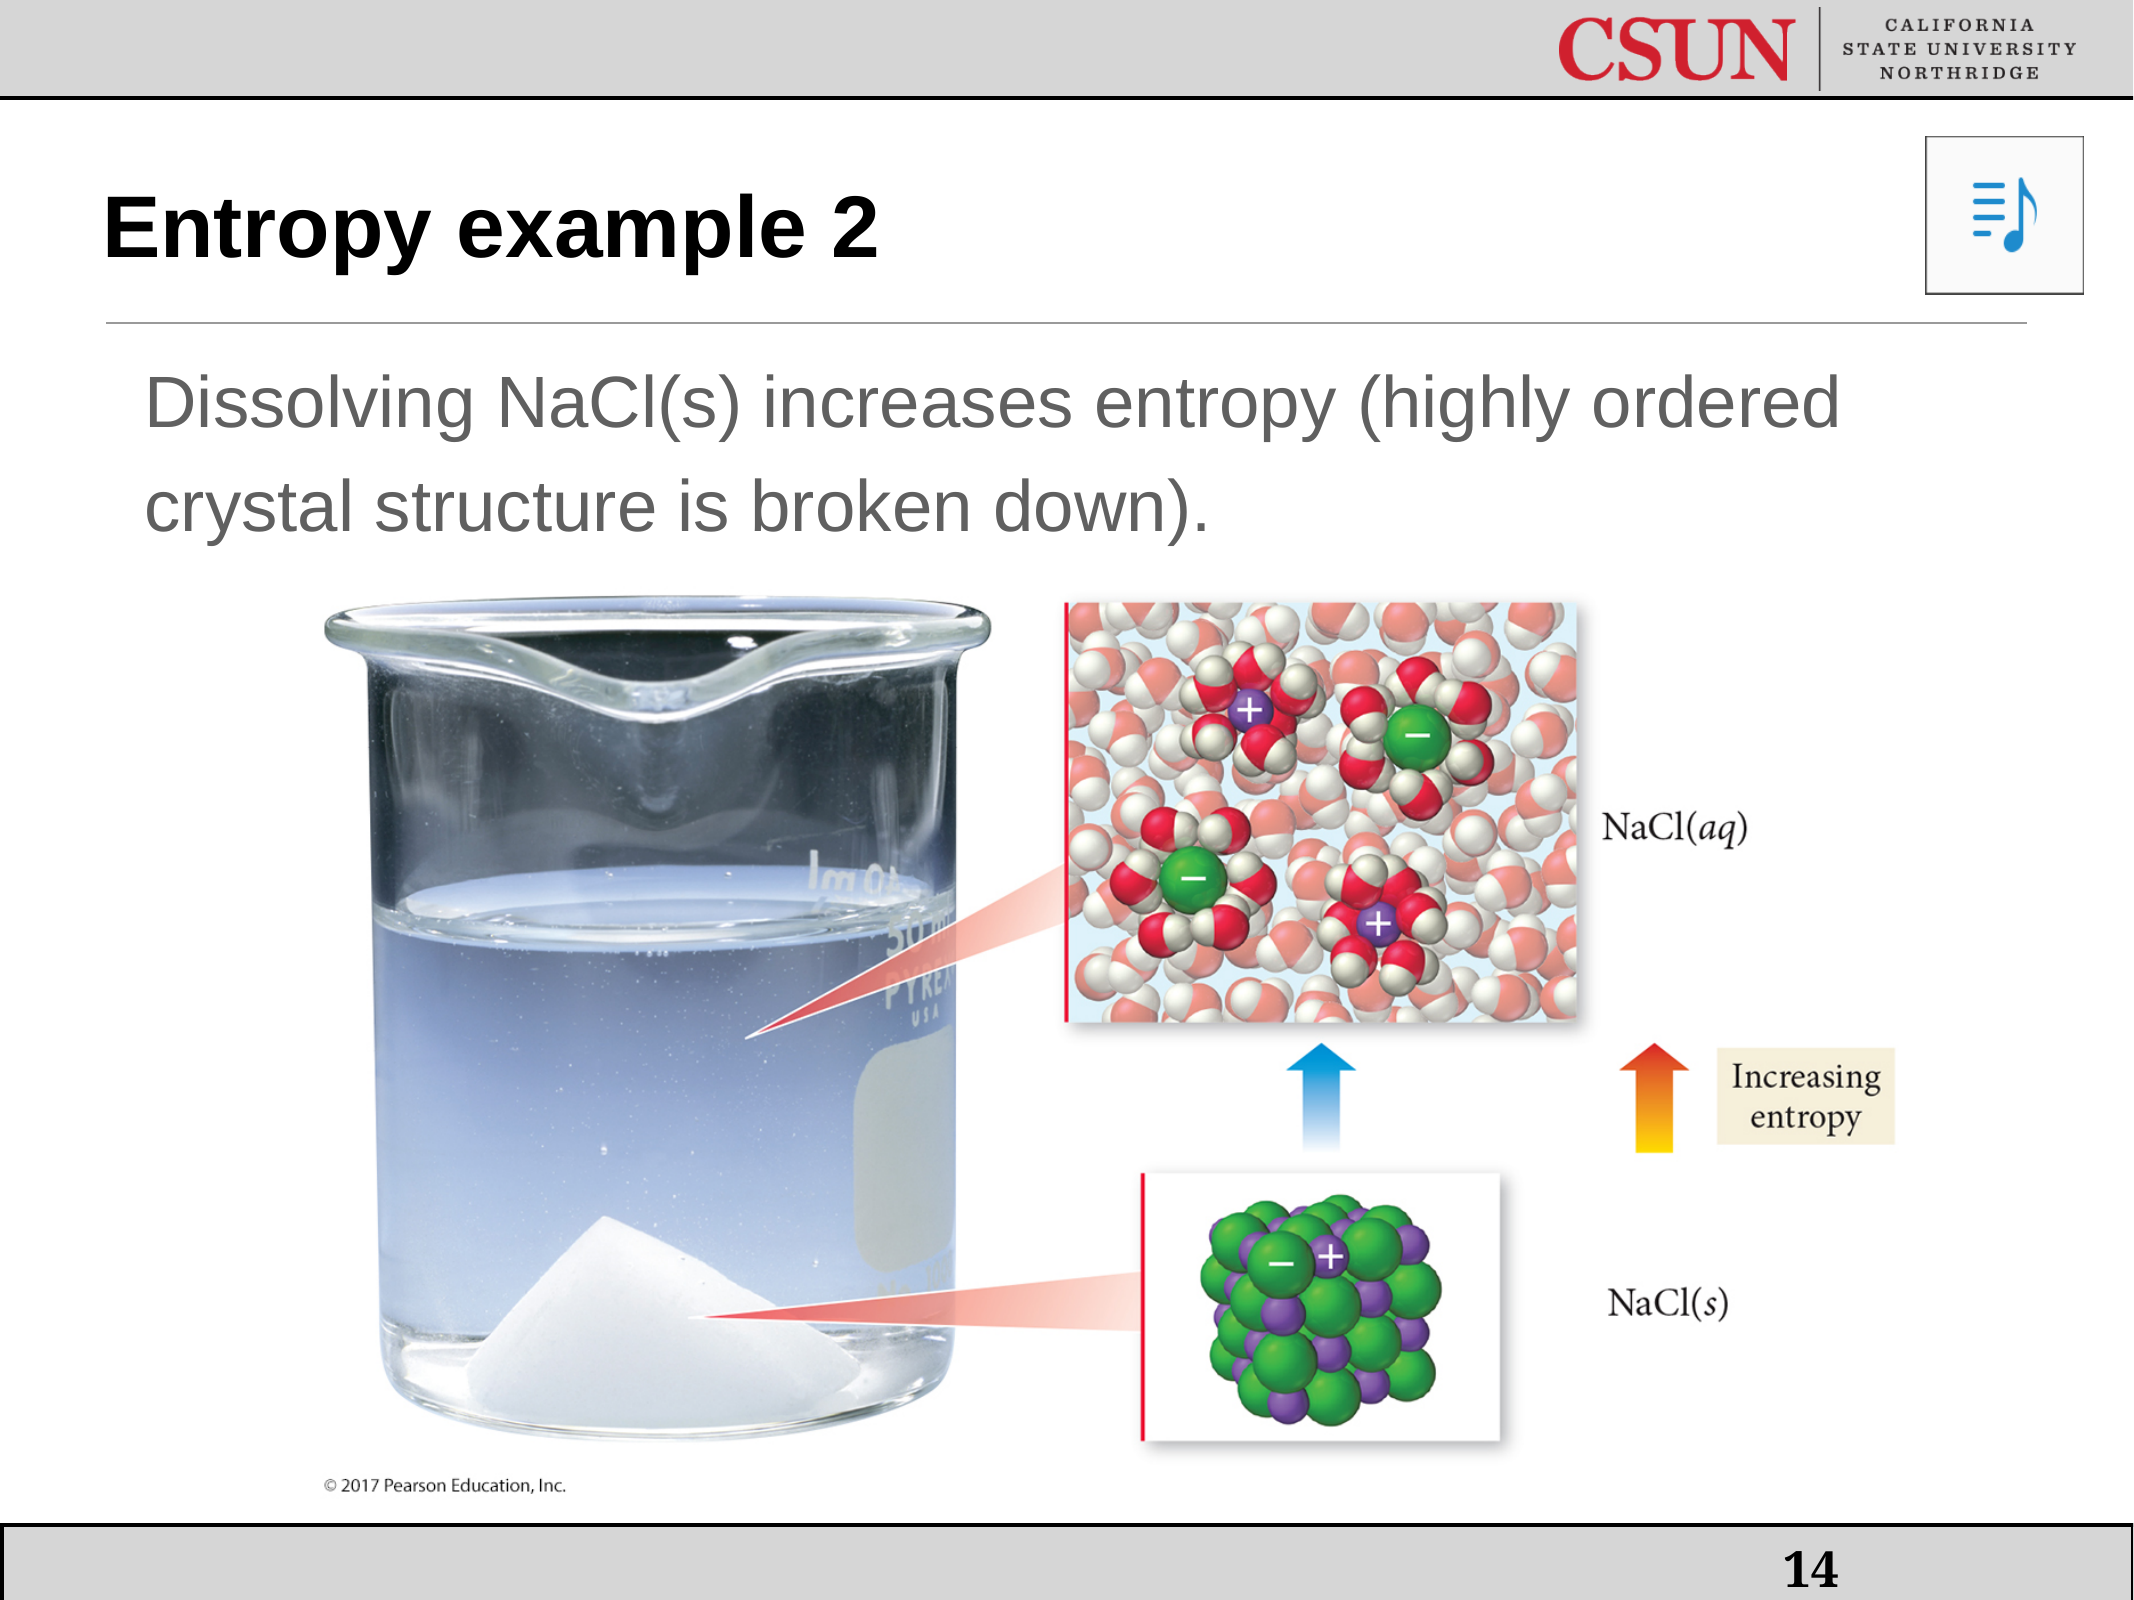

# Entropy example 2
Dissolving NaCl(s) increases entropy (highly ordered
crystal structure is broken down).
14